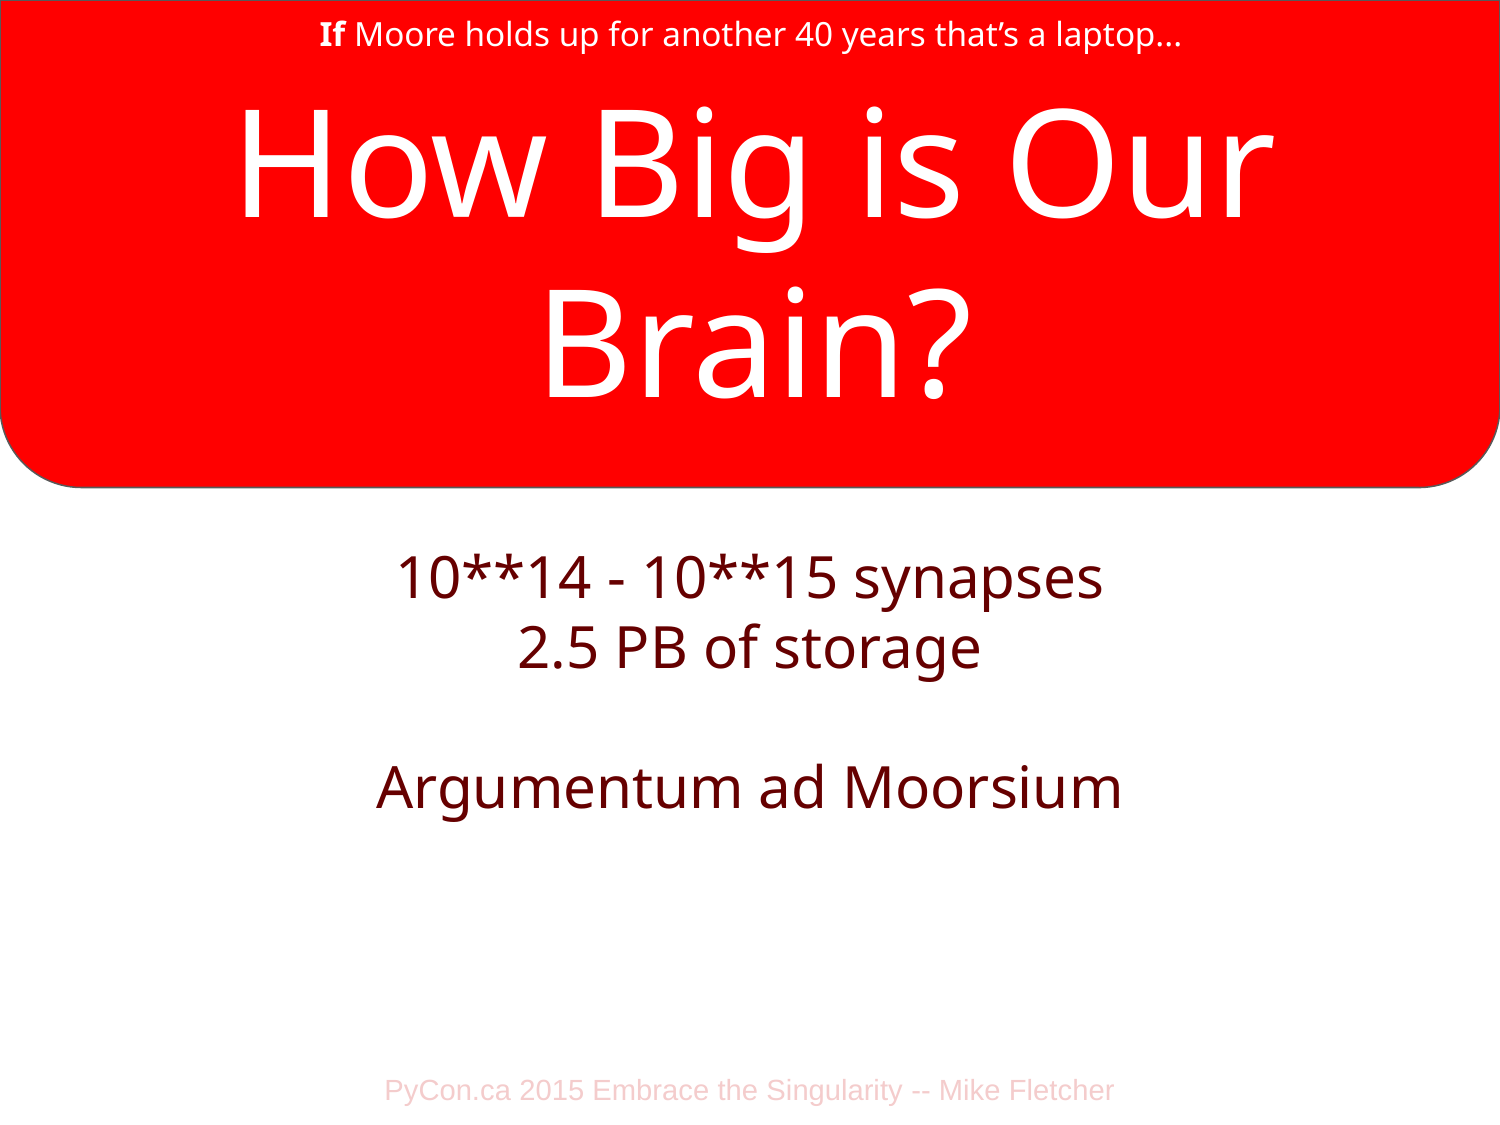

If Moore holds up for another 40 years that’s a laptop...
# How Big is Our Brain?
10**14 - 10**15 synapses
2.5 PB of storage
Argumentum ad Moorsium